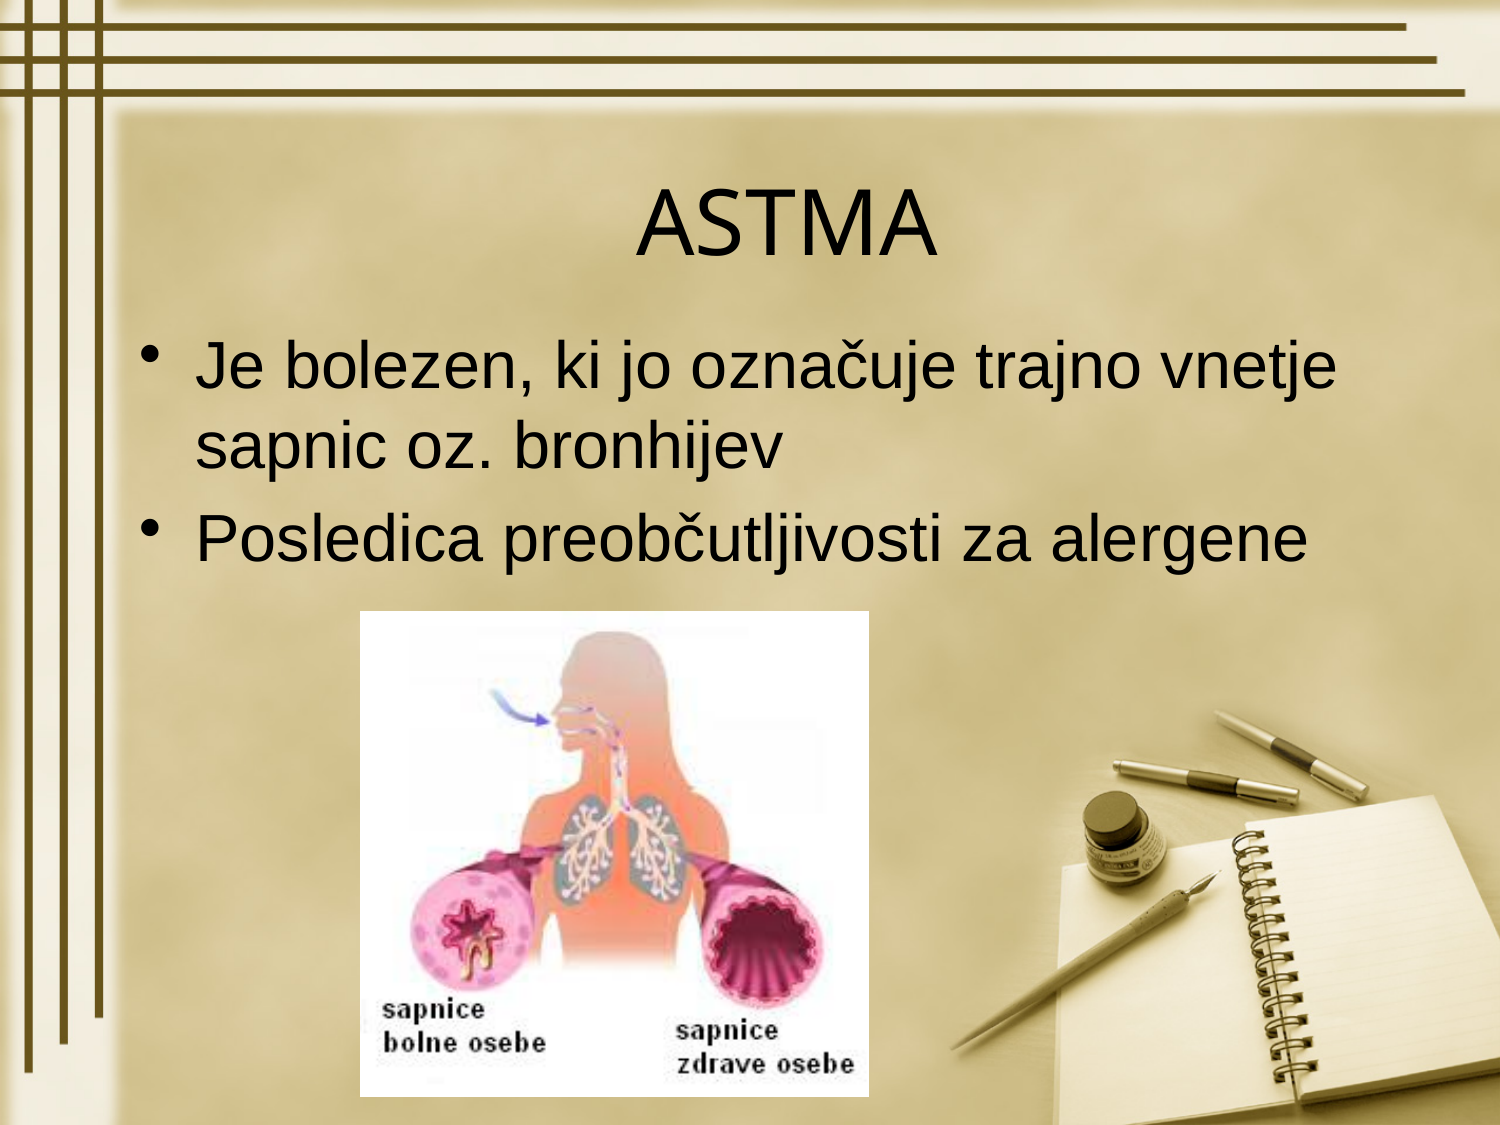

# ASTMA
Je bolezen, ki jo označuje trajno vnetje sapnic oz. bronhijev
Posledica preobčutljivosti za alergene